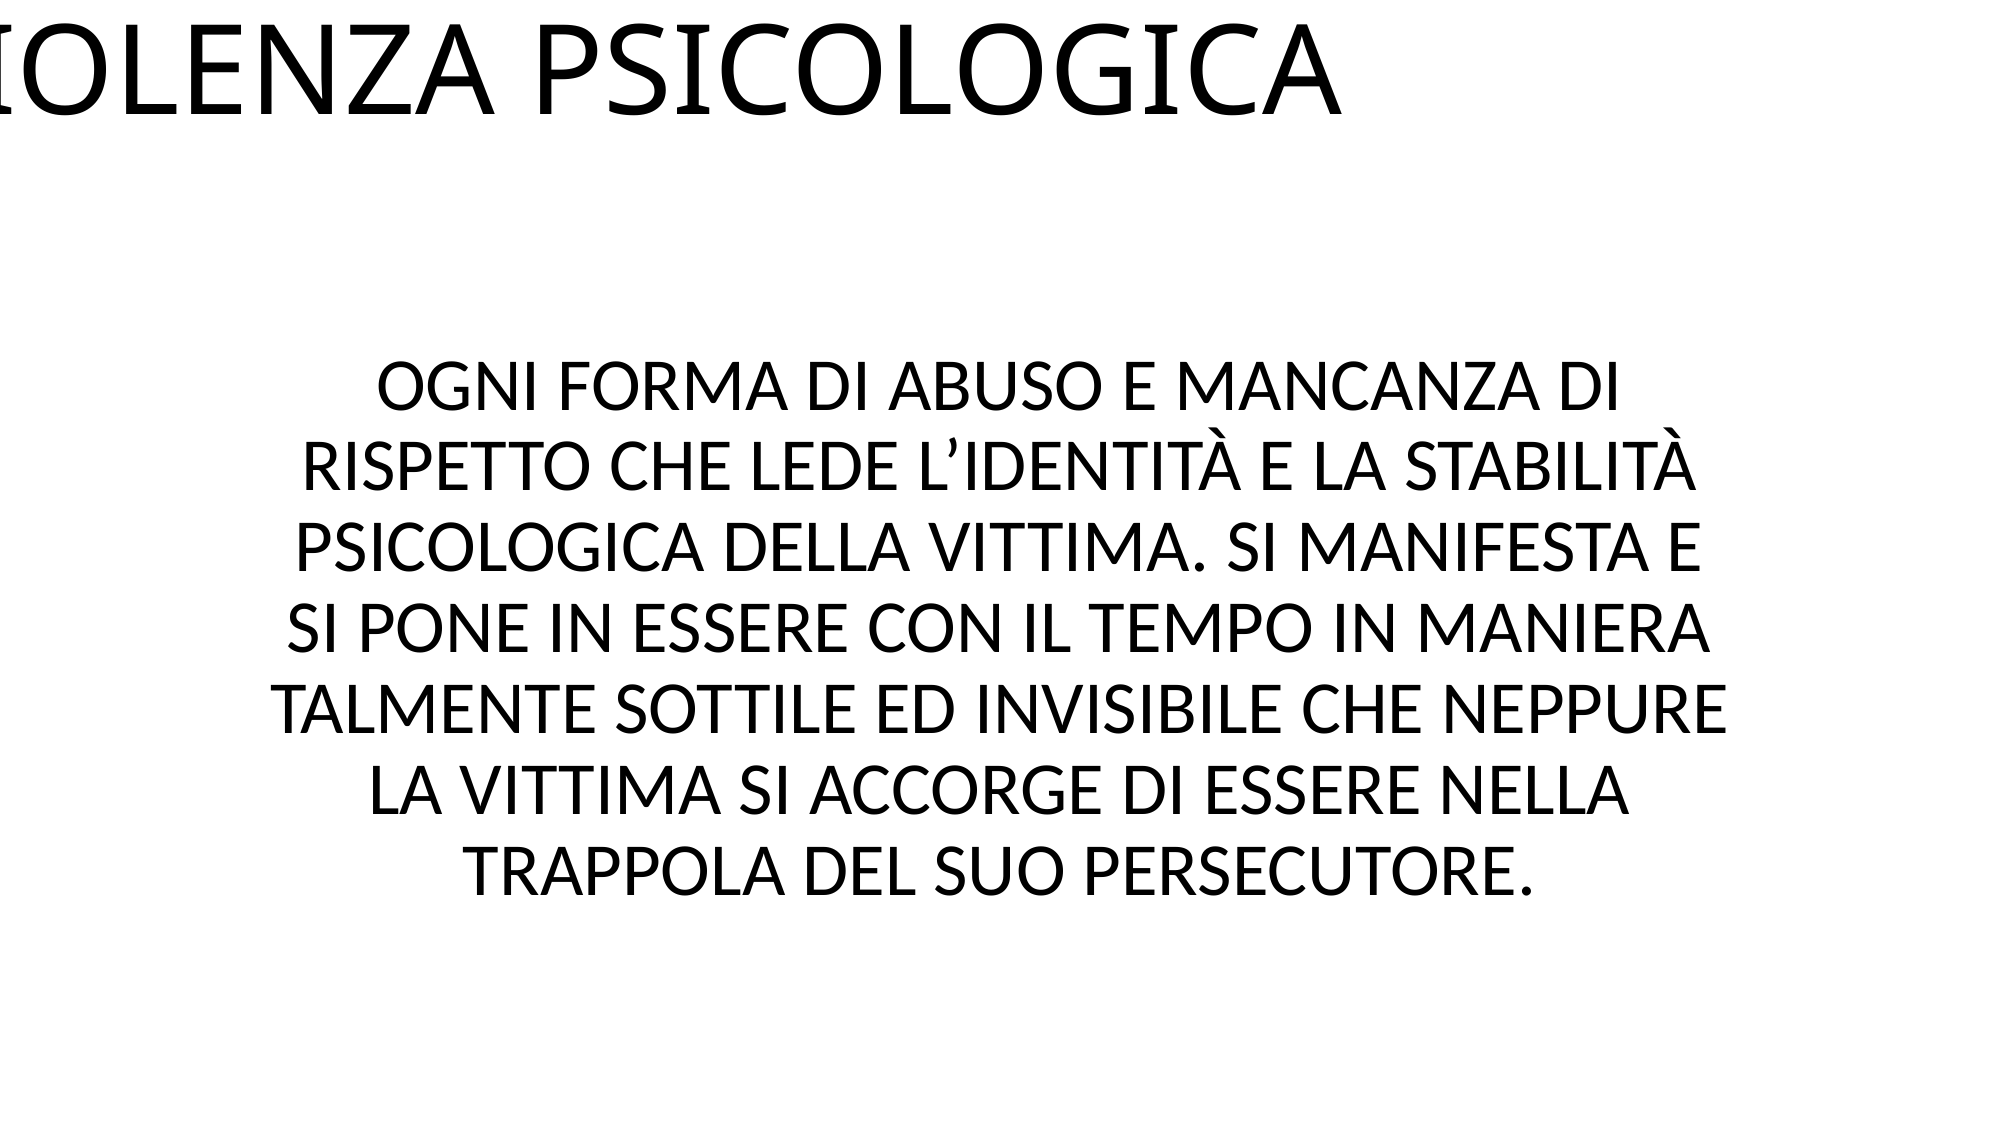

# VIOLENZA PSICOLOGICA
OGNI FORMA DI ABUSO E MANCANZA DI RISPETTO CHE LEDE L’IDENTITÀ E LA STABILITÀ PSICOLOGICA DELLA VITTIMA. SI MANIFESTA E SI PONE IN ESSERE CON IL TEMPO IN MANIERA TALMENTE SOTTILE ED INVISIBILE CHE NEPPURE LA VITTIMA SI ACCORGE DI ESSERE NELLA TRAPPOLA DEL SUO PERSECUTORE.